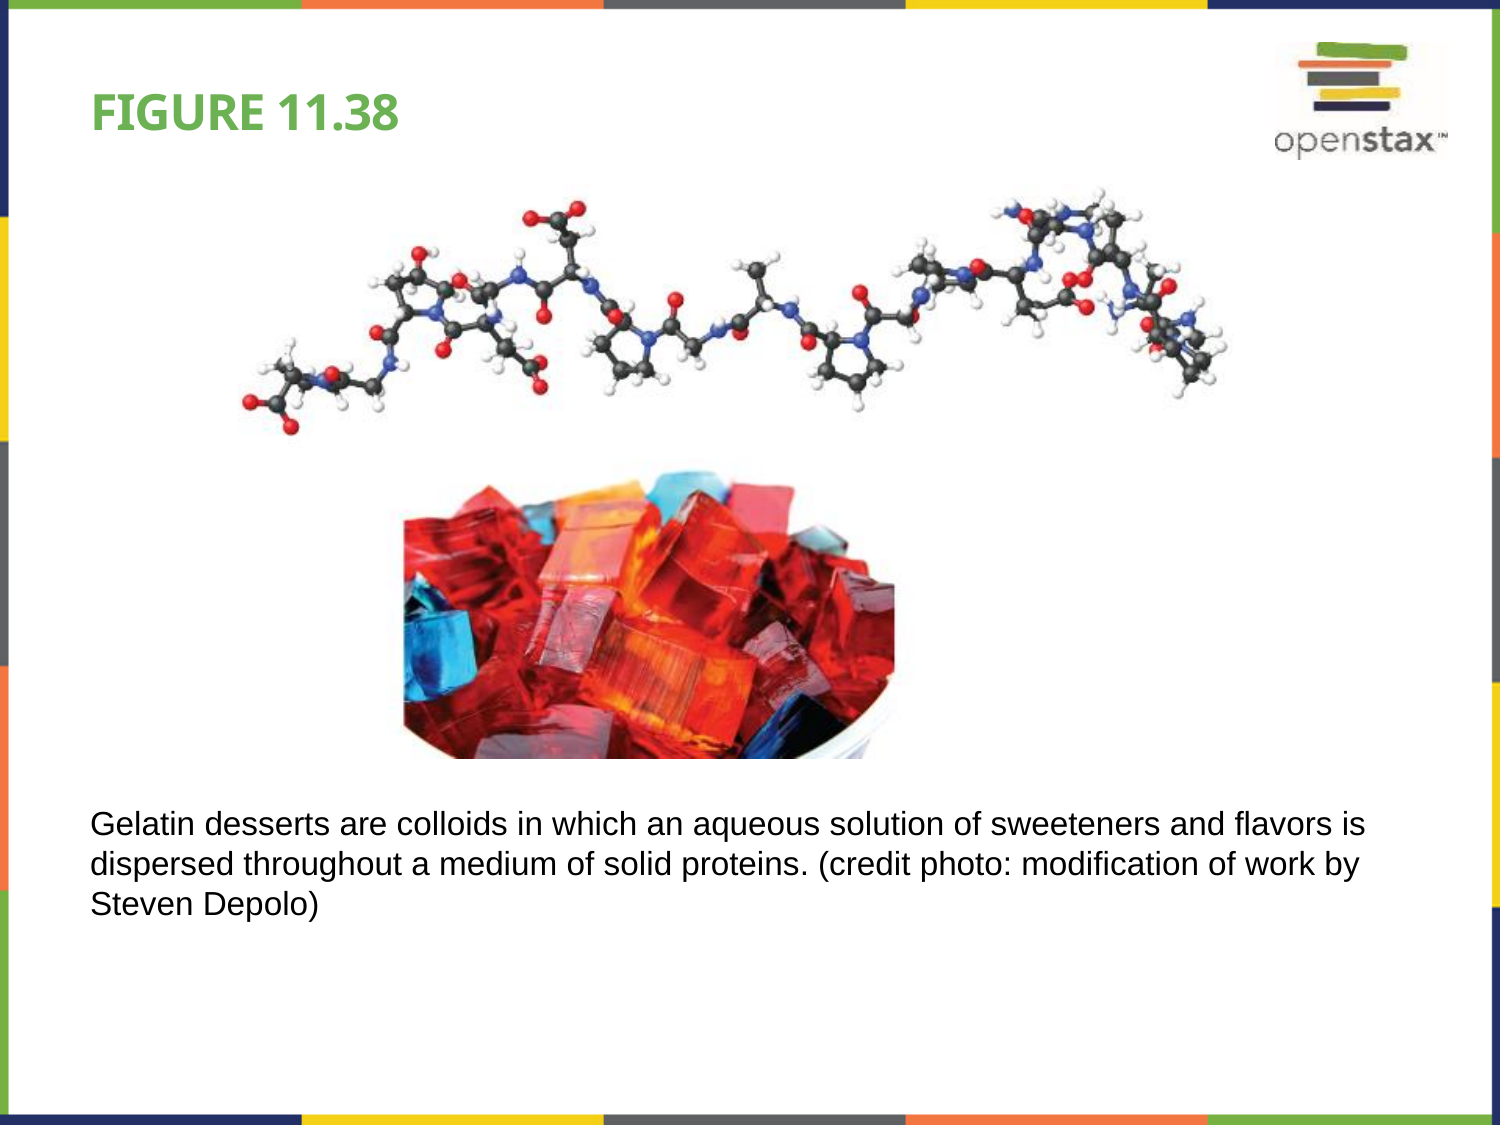

# Figure 11.38
Gelatin desserts are colloids in which an aqueous solution of sweeteners and flavors is dispersed throughout a medium of solid proteins. (credit photo: modification of work by Steven Depolo)